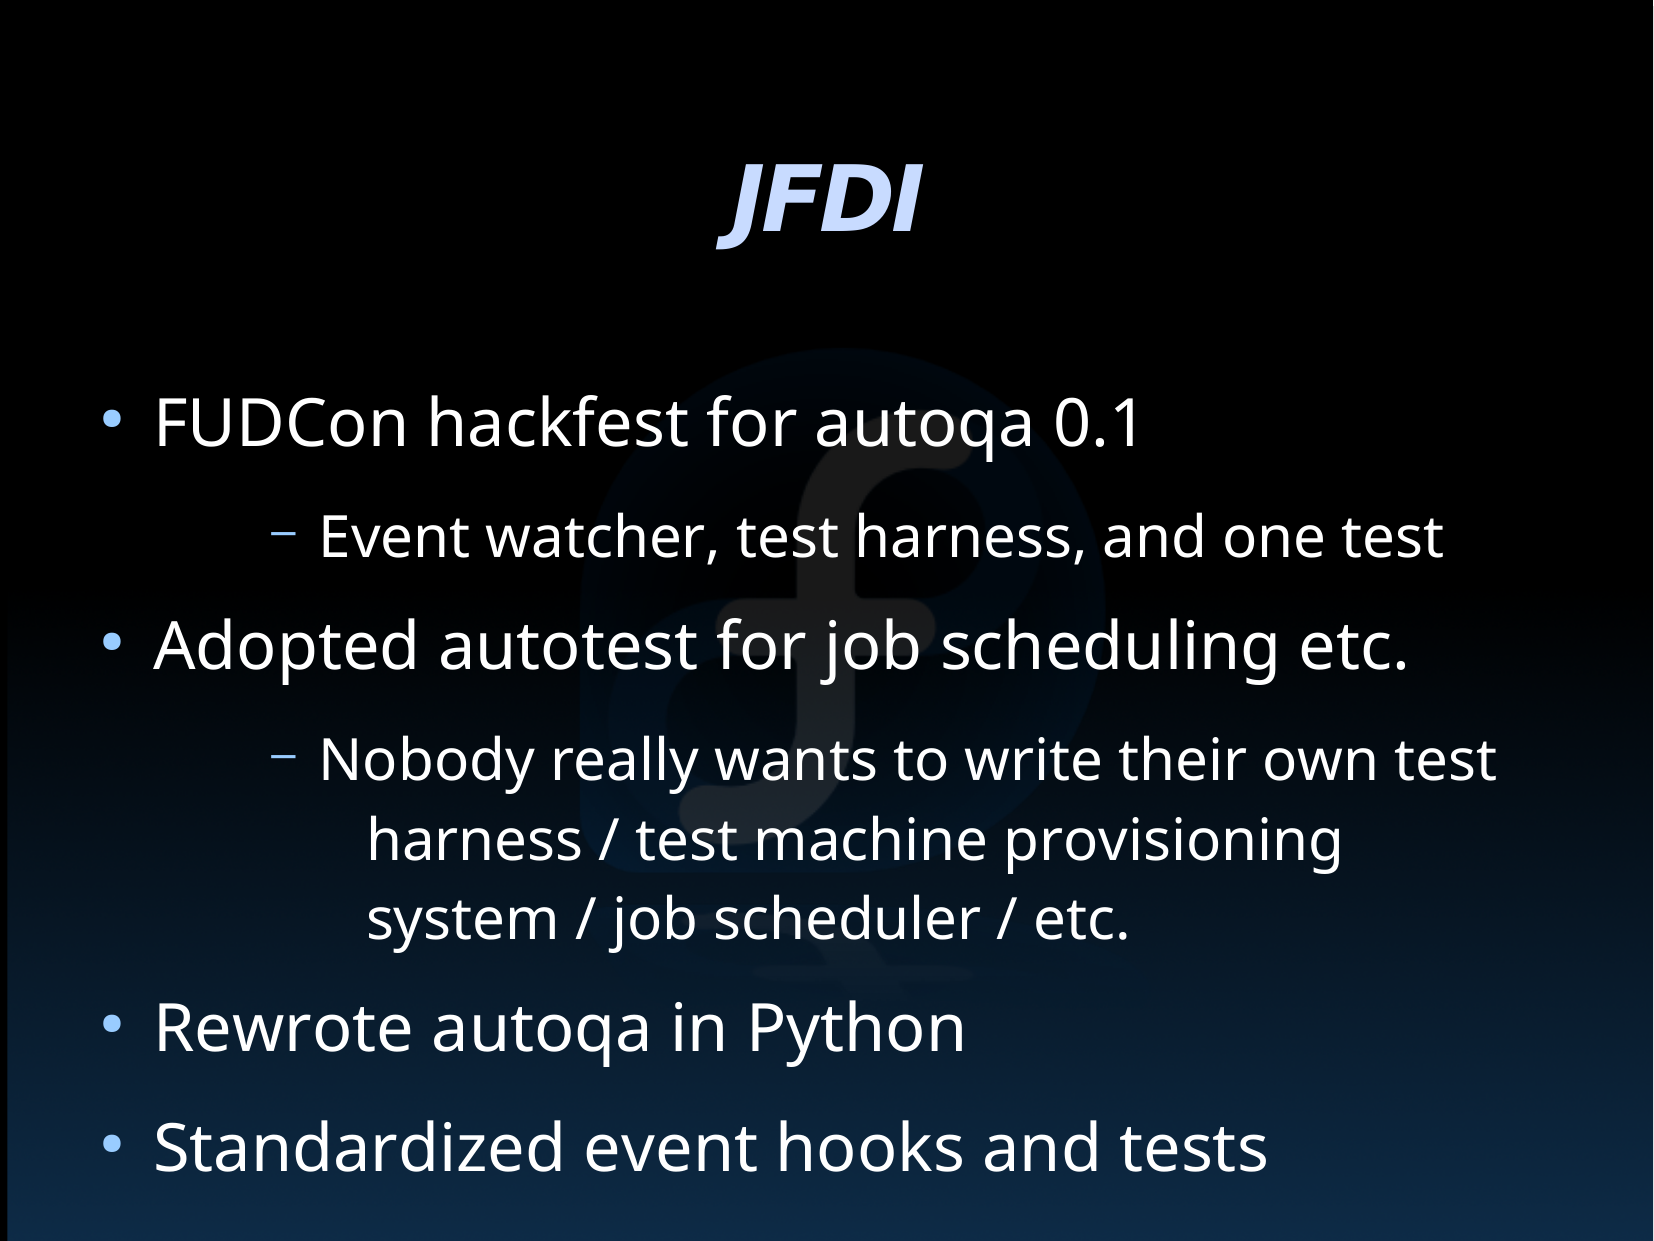

# JFDI
FUDCon hackfest for autoqa 0.1
Event watcher, test harness, and one test
Adopted autotest for job scheduling etc.
Nobody really wants to write their own test harness / test machine provisioning system / job scheduler / etc.
Rewrote autoqa in Python
Standardized event hooks and tests